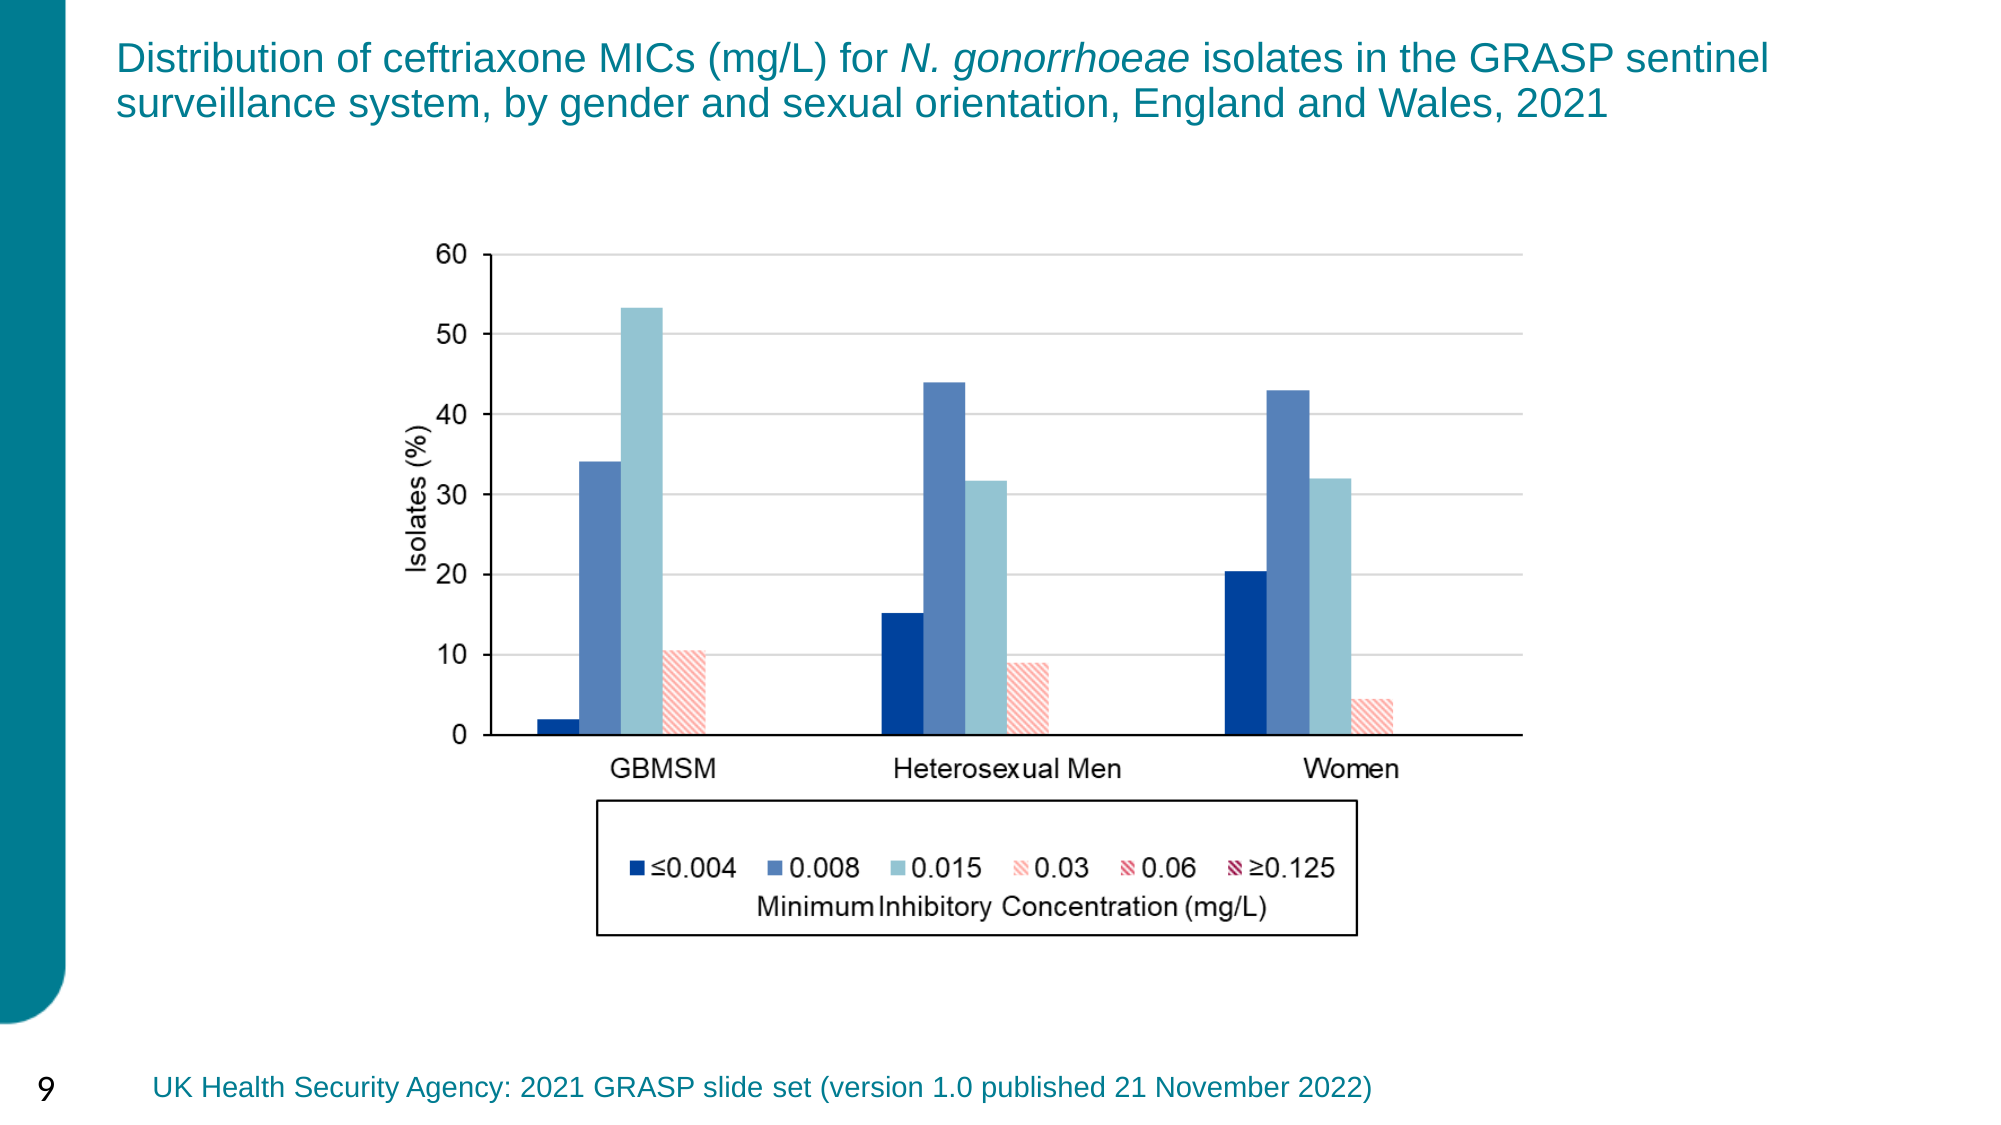

# Distribution of ceftriaxone MICs (mg/L) for N. gonorrhoeae isolates in the GRASP sentinel surveillance system, by gender and sexual orientation, England and Wales, 2021
9
UK Health Security Agency: 2021 GRASP slide set (version 1.0 published 21 November 2022)